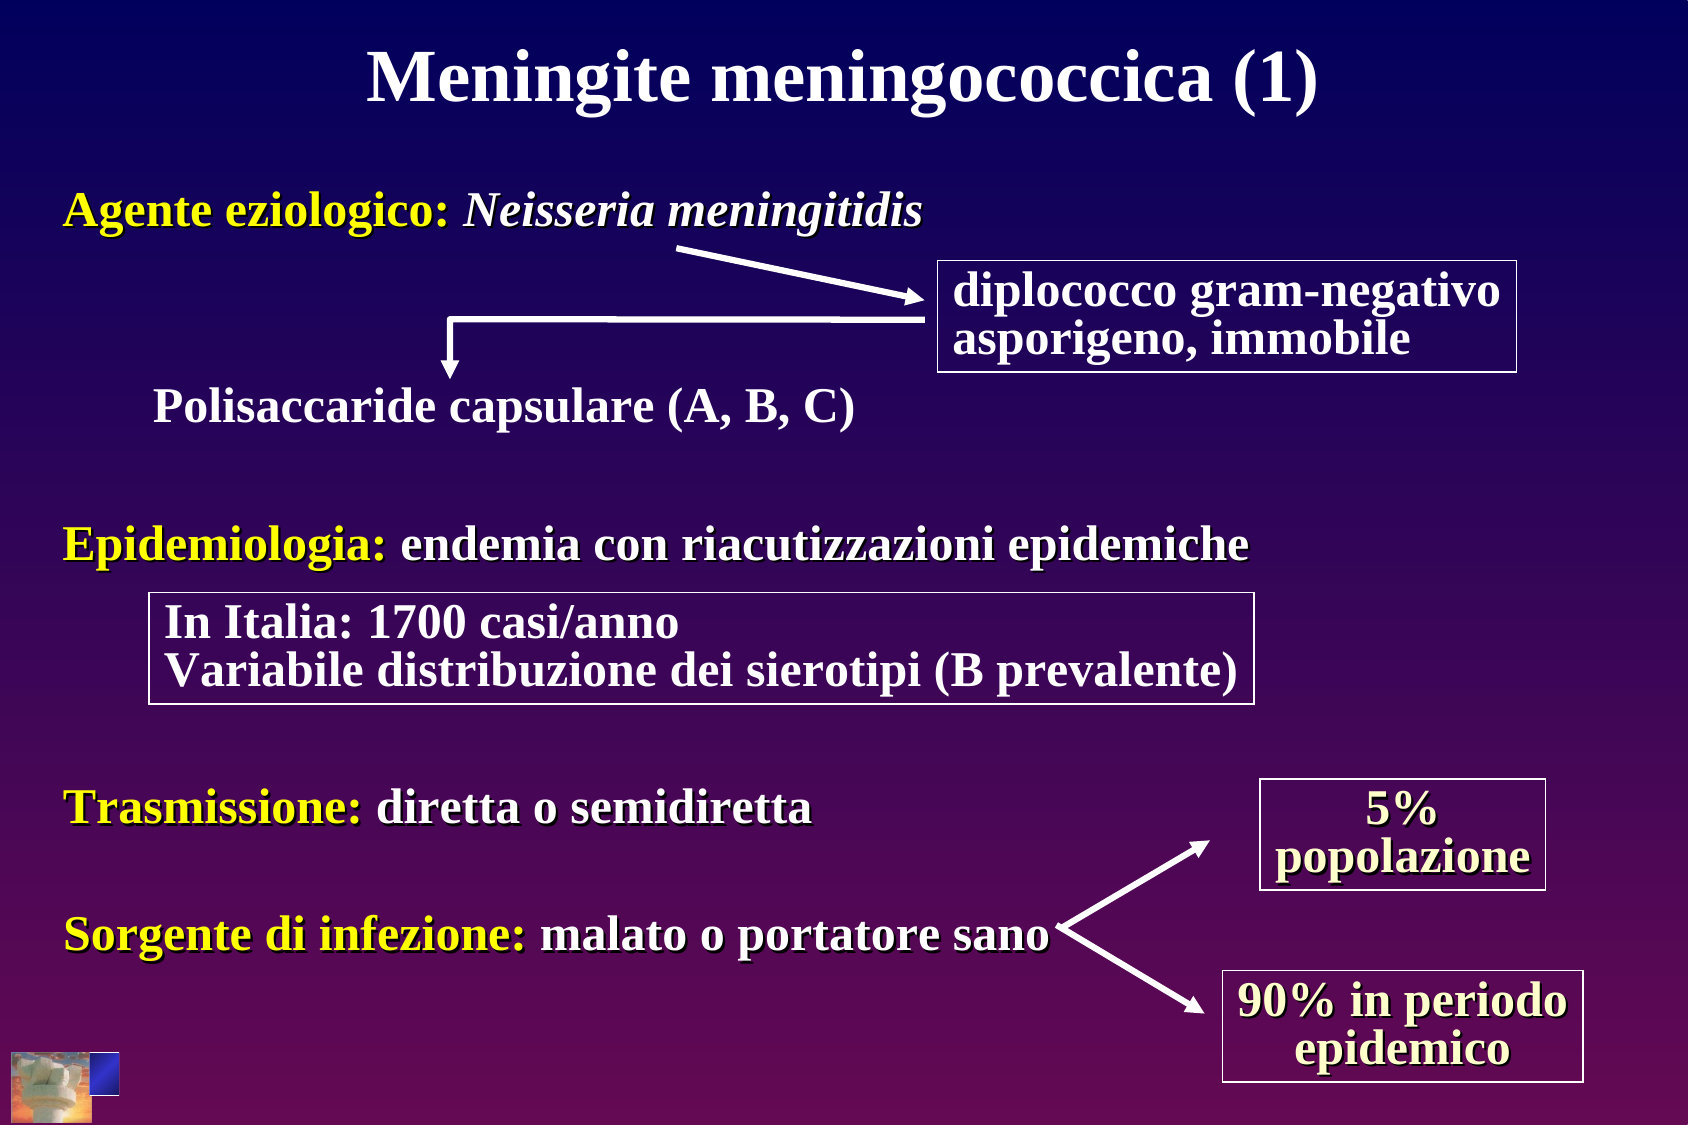

Meningite meningococcica (1)
Agente eziologico: Neisseria meningitidis
diplococco gram-negativo
asporigeno, immobile
Polisaccaride capsulare (A, B, C)
Epidemiologia: endemia con riacutizzazioni epidemiche
In Italia: 1700 casi/anno
Variabile distribuzione dei sierotipi (B prevalente)
Trasmissione: diretta o semidiretta
5%
popolazione
Sorgente di infezione: malato o portatore sano
90% in periodo
epidemico